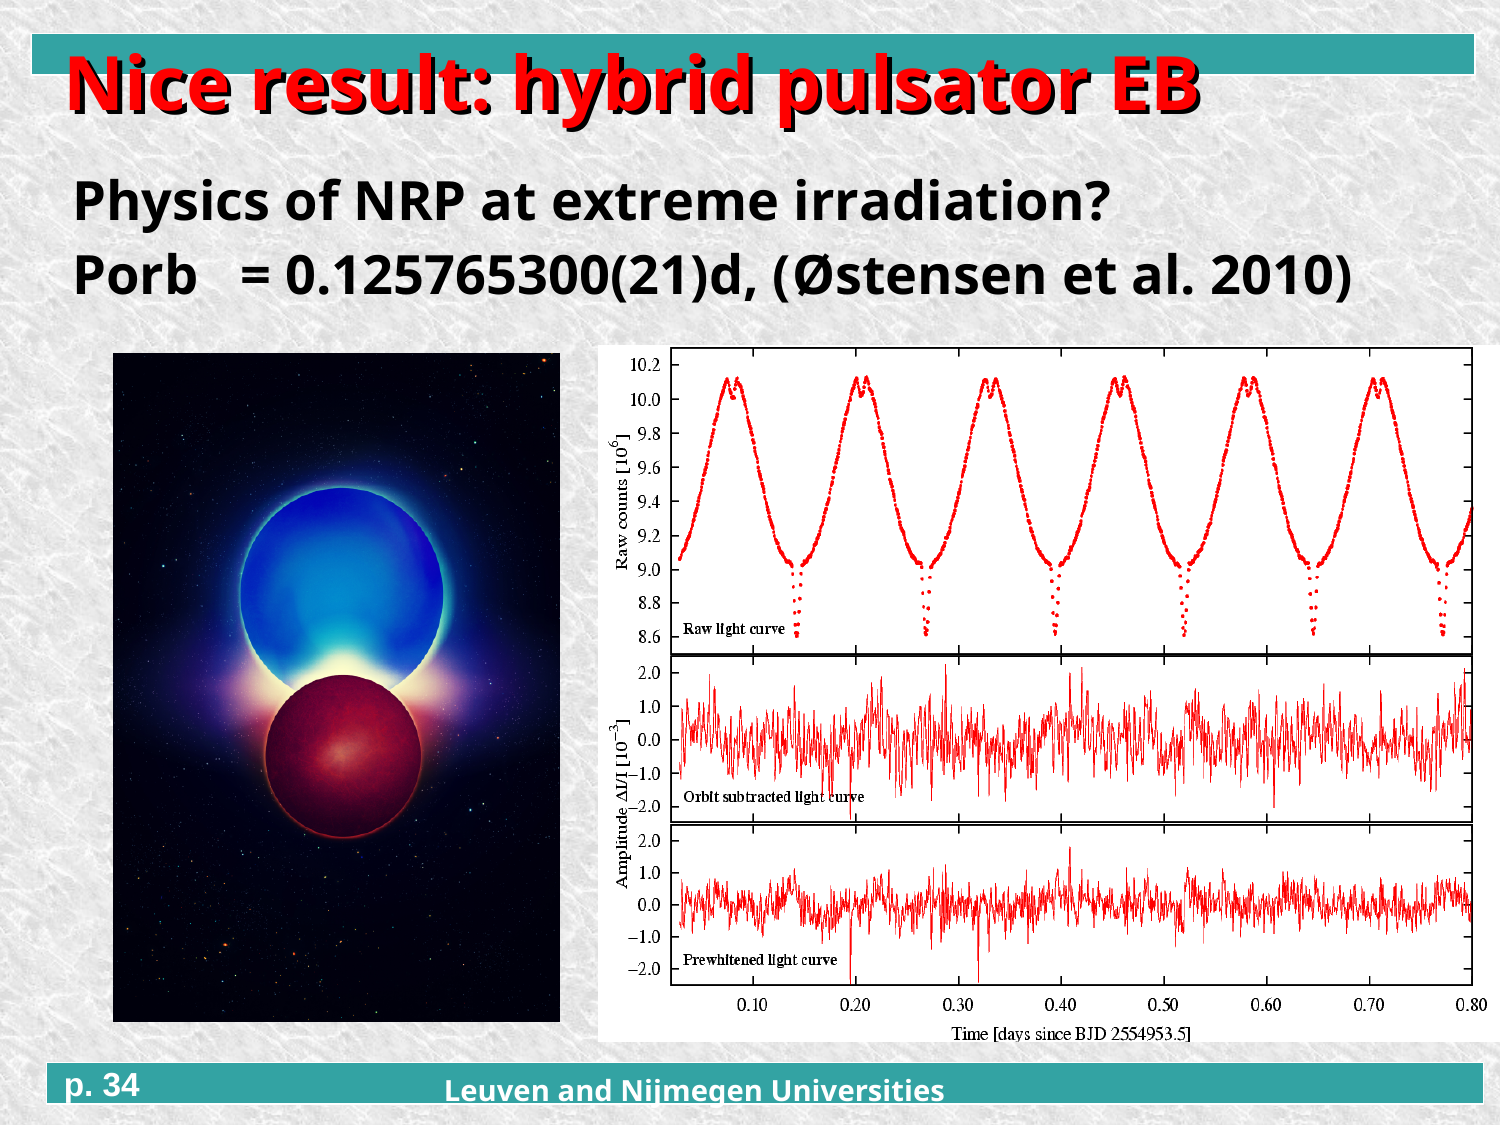

# Nice result: hybrid pulsator EB
Physics of NRP at extreme irradiation?
Porb = 0.125765300(21)d, (Østensen et al. 2010)